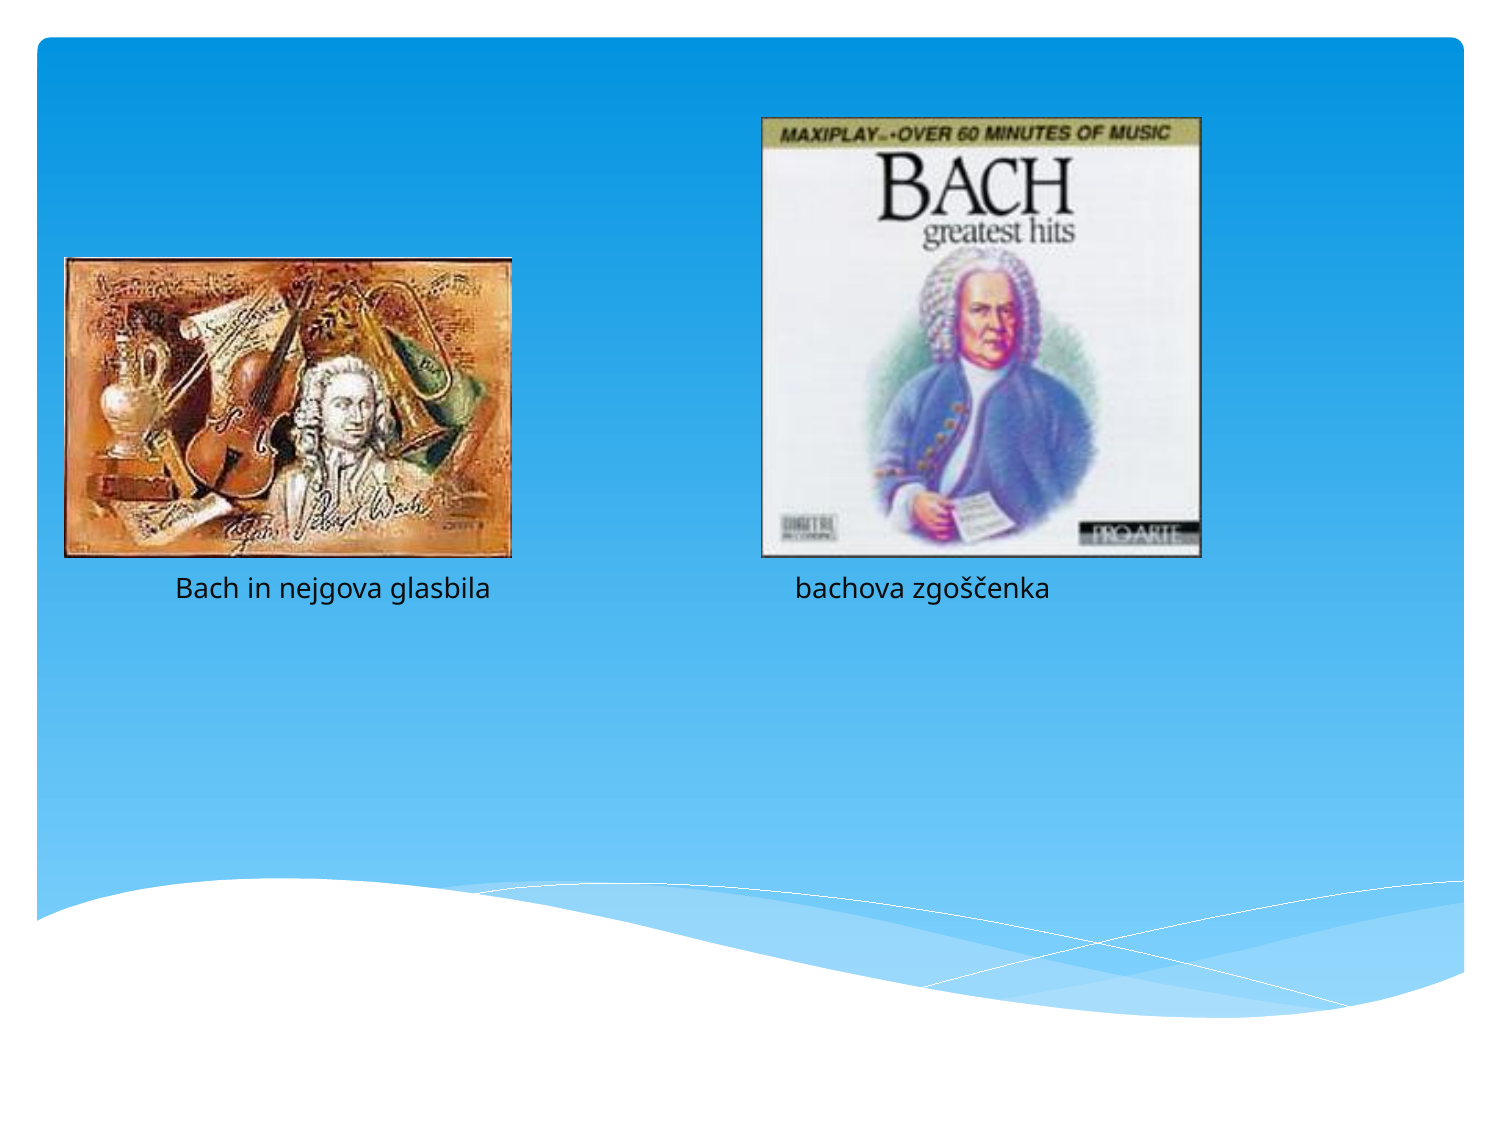

Bach in nejgova glasbila bachova zgoščenka
#